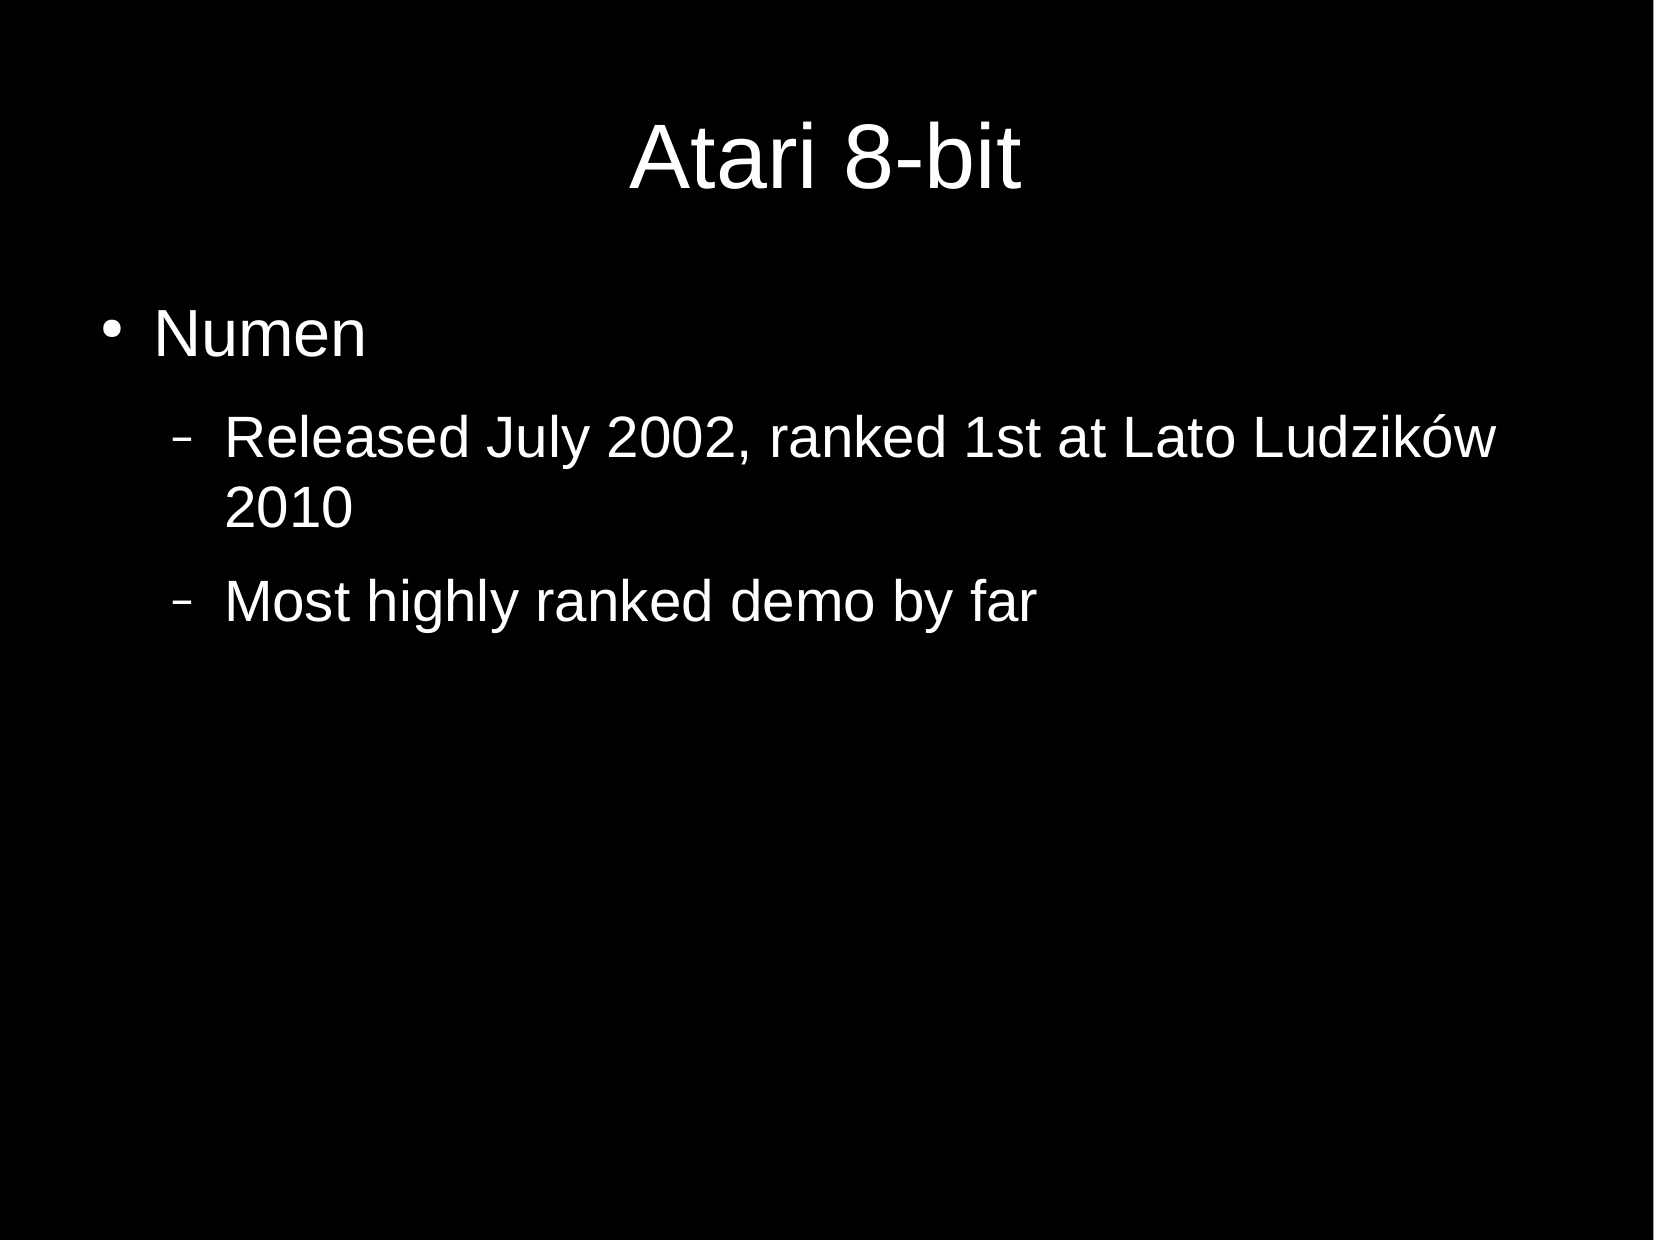

# Atari 8-bit
Numen
Released July 2002, ranked 1st at Lato Ludzików 2010
Most highly ranked demo by far